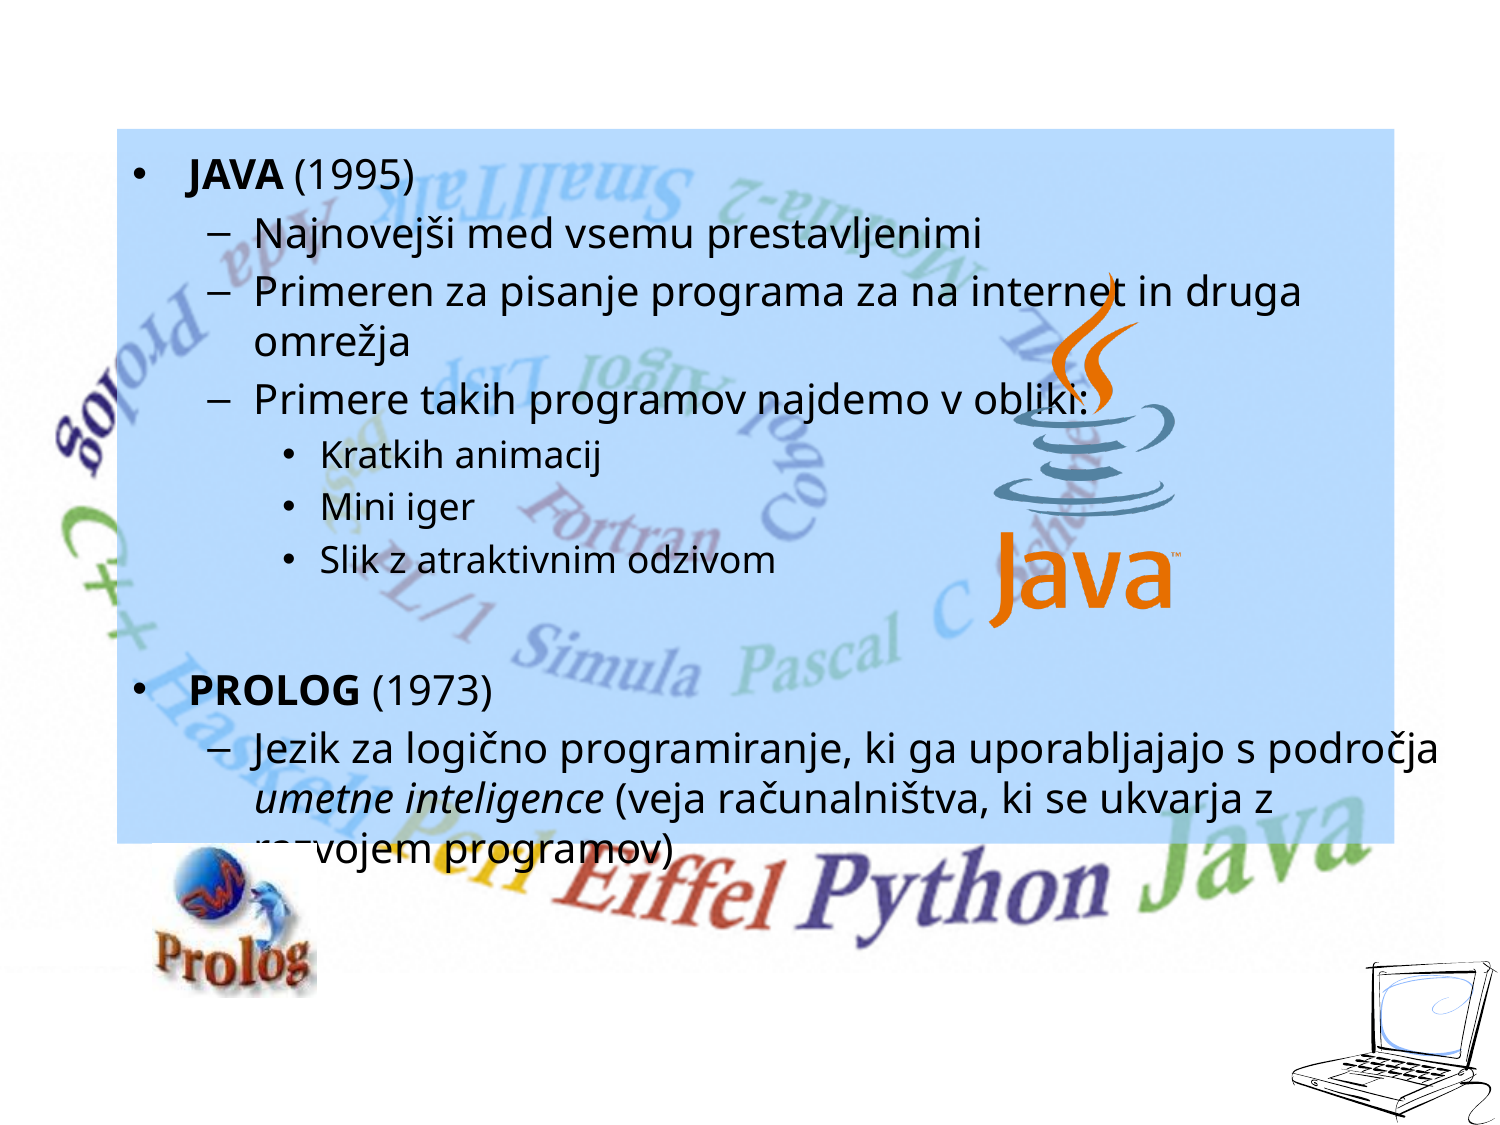

#
JAVA (1995)
Najnovejši med vsemu prestavljenimi
Primeren za pisanje programa za na internet in druga omrežja
Primere takih programov najdemo v obliki:
Kratkih animacij
Mini iger
Slik z atraktivnim odzivom
PROLOG (1973)
Jezik za logično programiranje, ki ga uporabljajajo s področja umetne inteligence (veja računalništva, ki se ukvarja z razvojem programov)